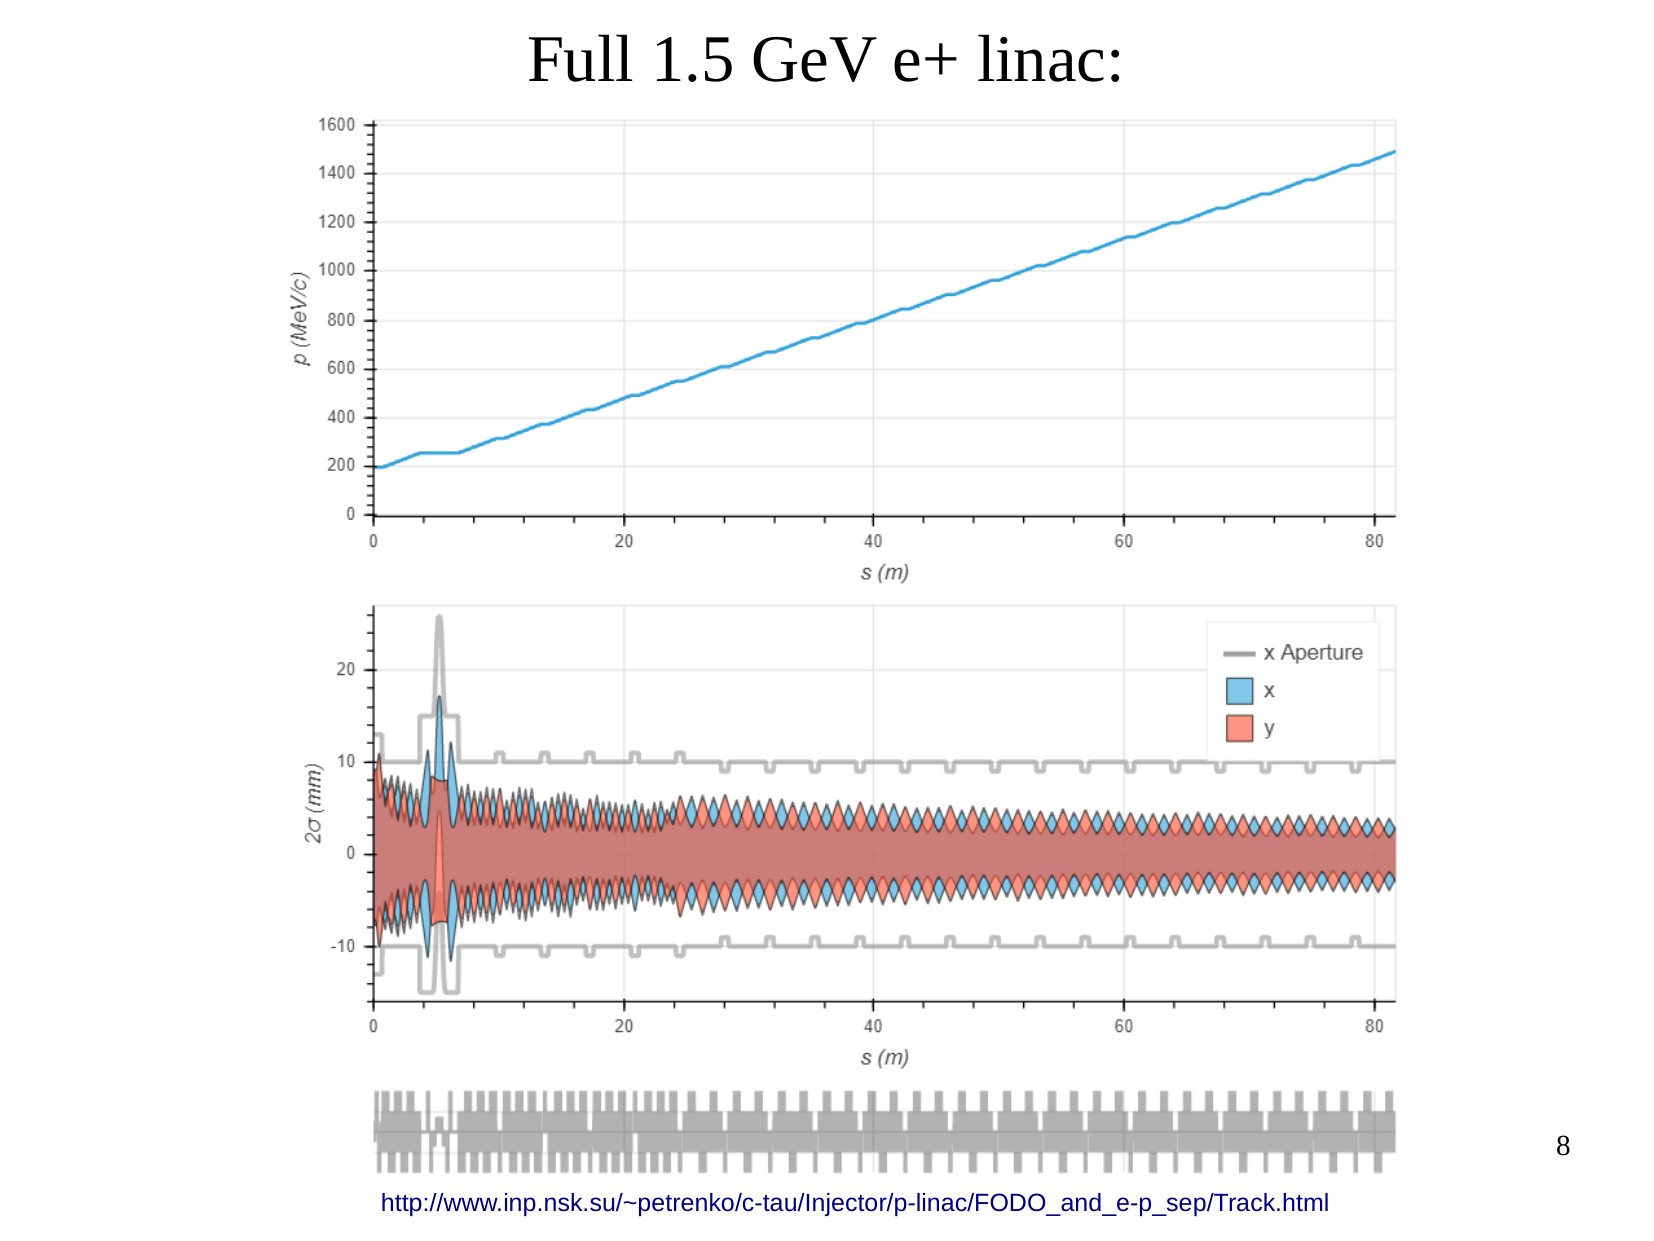

# Full 1.5 GeV e+ linac:
8
http://www.inp.nsk.su/~petrenko/c-tau/Injector/p-linac/FODO_and_e-p_sep/Track.html